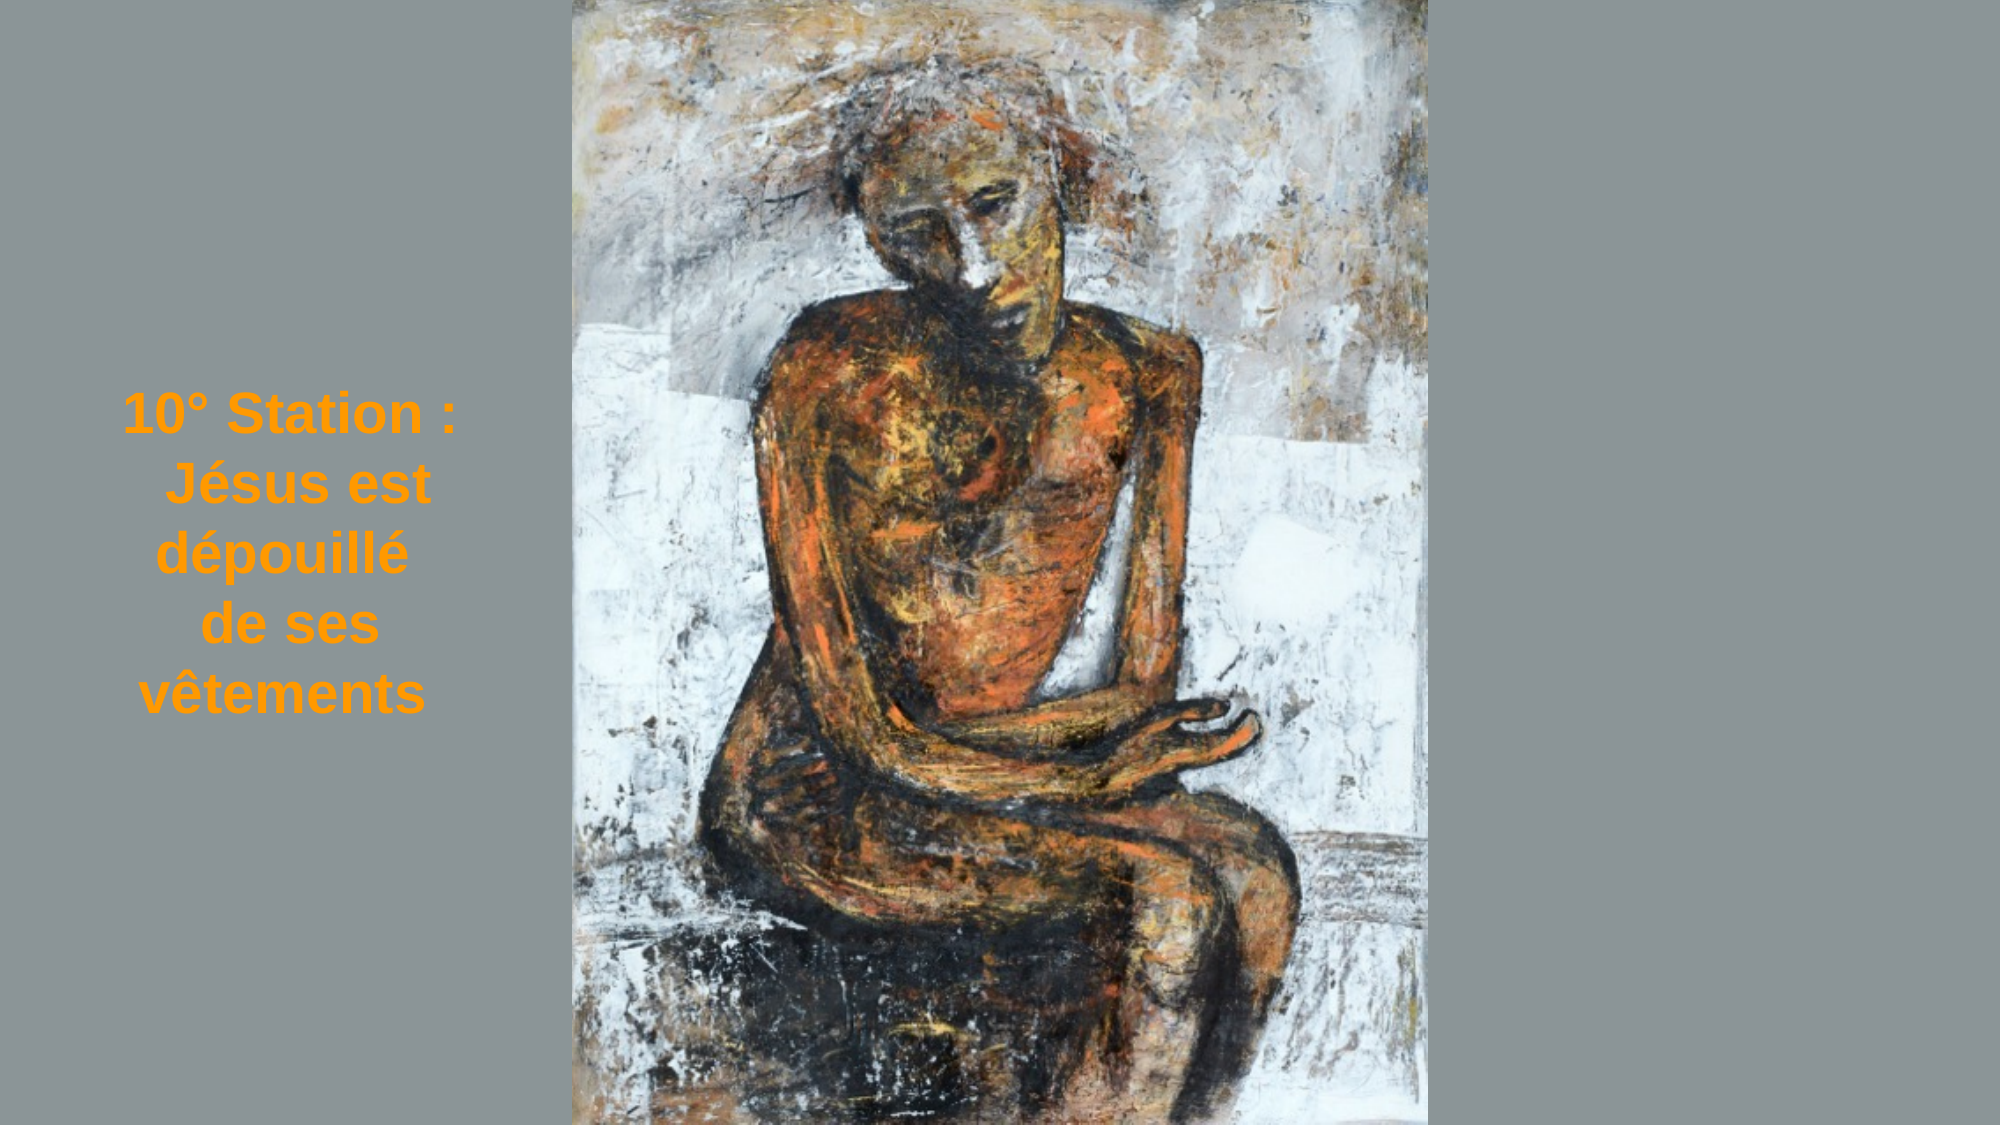

10° Station : Jésus est dépouillé
de ses vêtements